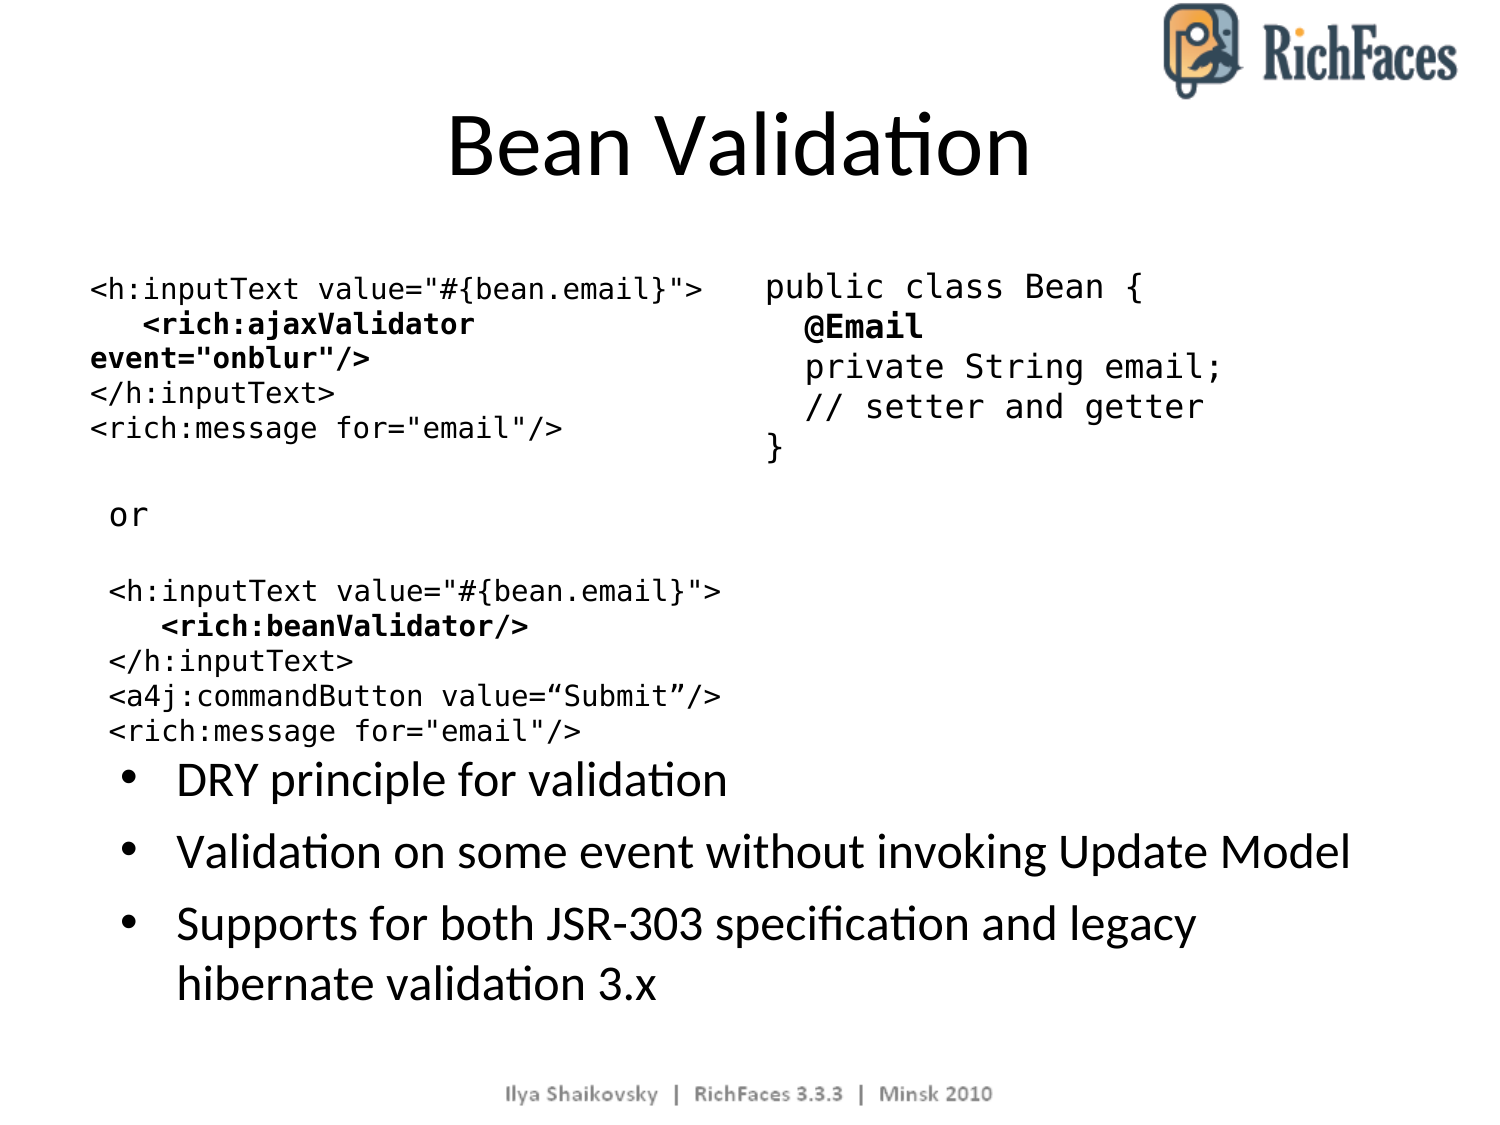

# Bean Validation
public class Bean {
 @Email
 private String email;
 // setter and getter
}
<h:inputText value="#{bean.email}">
 <rich:ajaxValidator event="onblur"/>
</h:inputText>
<rich:message for="email"/>
or
<h:inputText value="#{bean.email}">
 <rich:beanValidator/>
</h:inputText>
<a4j:commandButton value=“Submit”/>
<rich:message for="email"/>
DRY principle for validation
Validation on some event without invoking Update Model
Supports for both JSR-303 specification and legacy hibernate validation 3.x